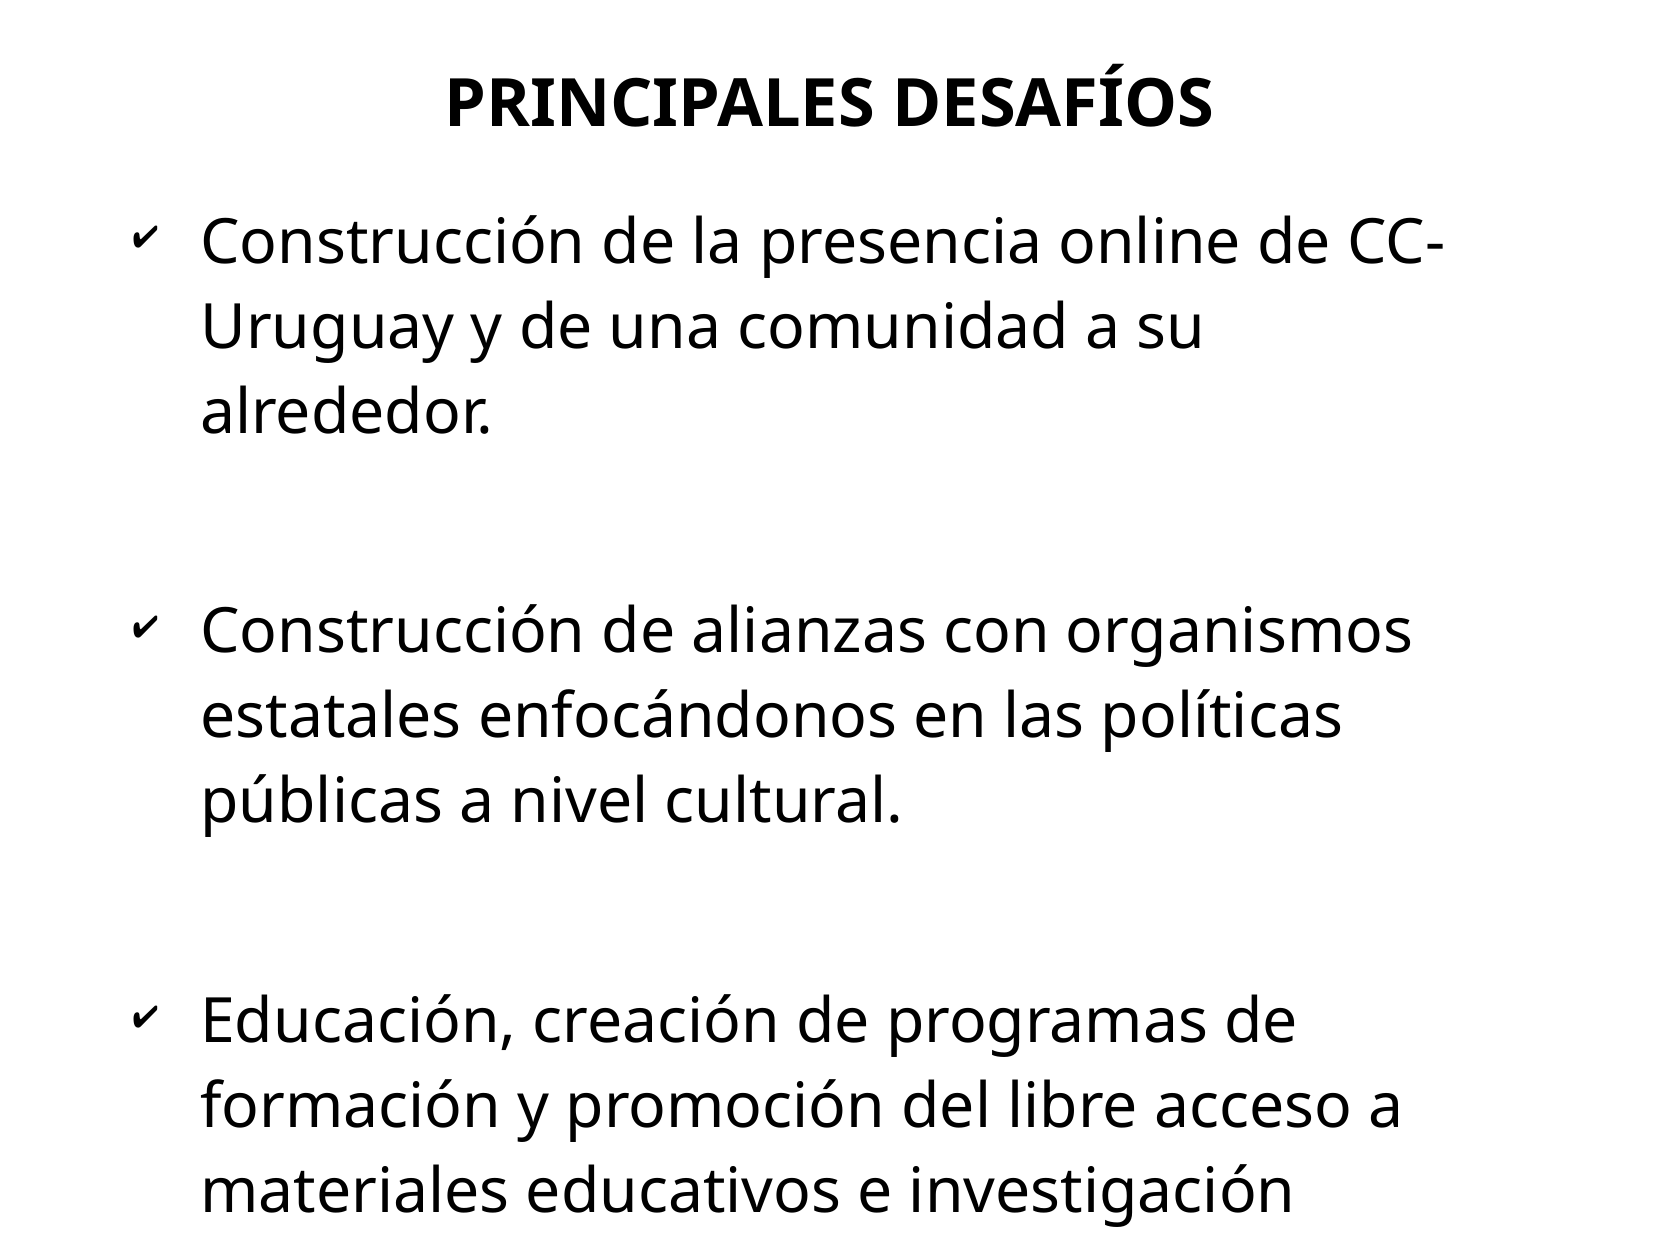

PRINCIPALES DESAFÍOS
Construcción de la presencia online de CC-Uruguay y de una comunidad a su alrededor.
Construcción de alianzas con organismos estatales enfocándonos en las políticas públicas a nivel cultural.
Educación, creación de programas de formación y promoción del libre acceso a materiales educativos e investigación científica.